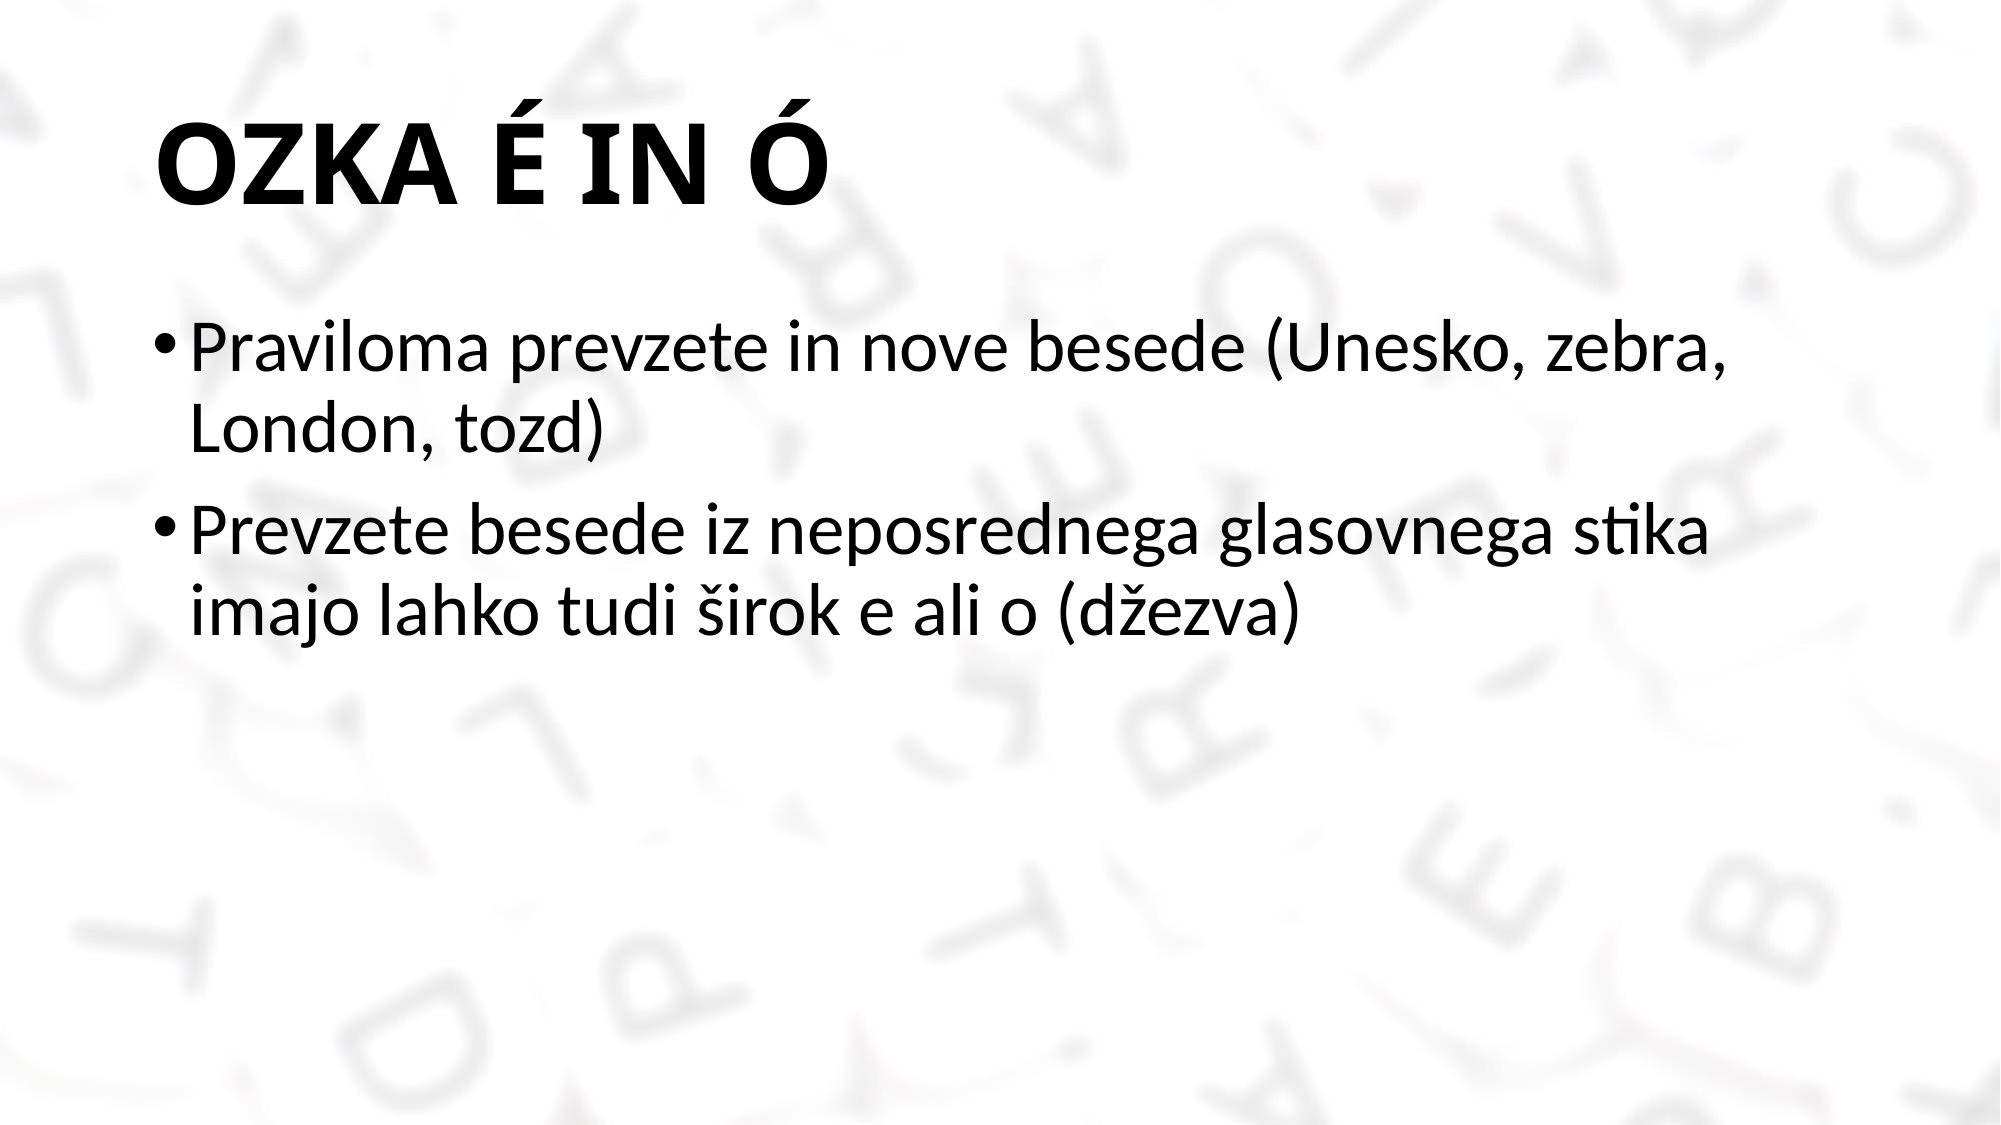

# OZKA É IN Ó
Praviloma prevzete in nove besede (Unesko, zebra, London, tozd)
Prevzete besede iz neposrednega glasovnega stika imajo lahko tudi širok e ali o (džezva)